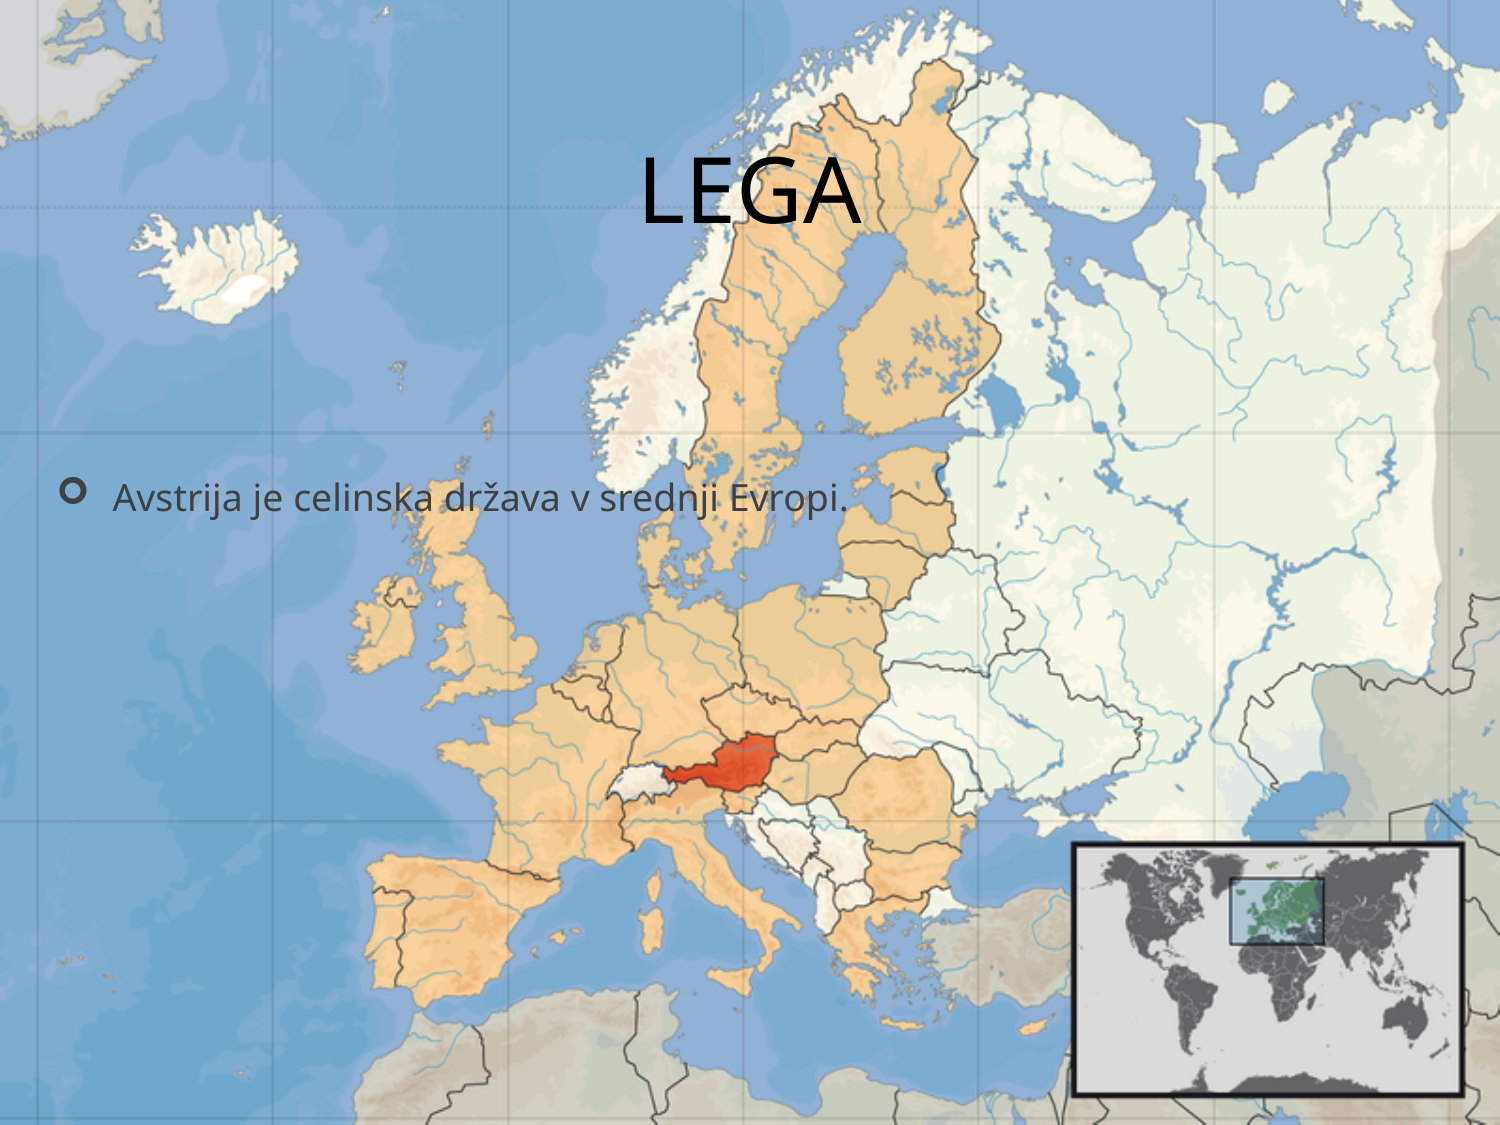

# LEGA
Avstrija je celinska država v srednji Evropi.